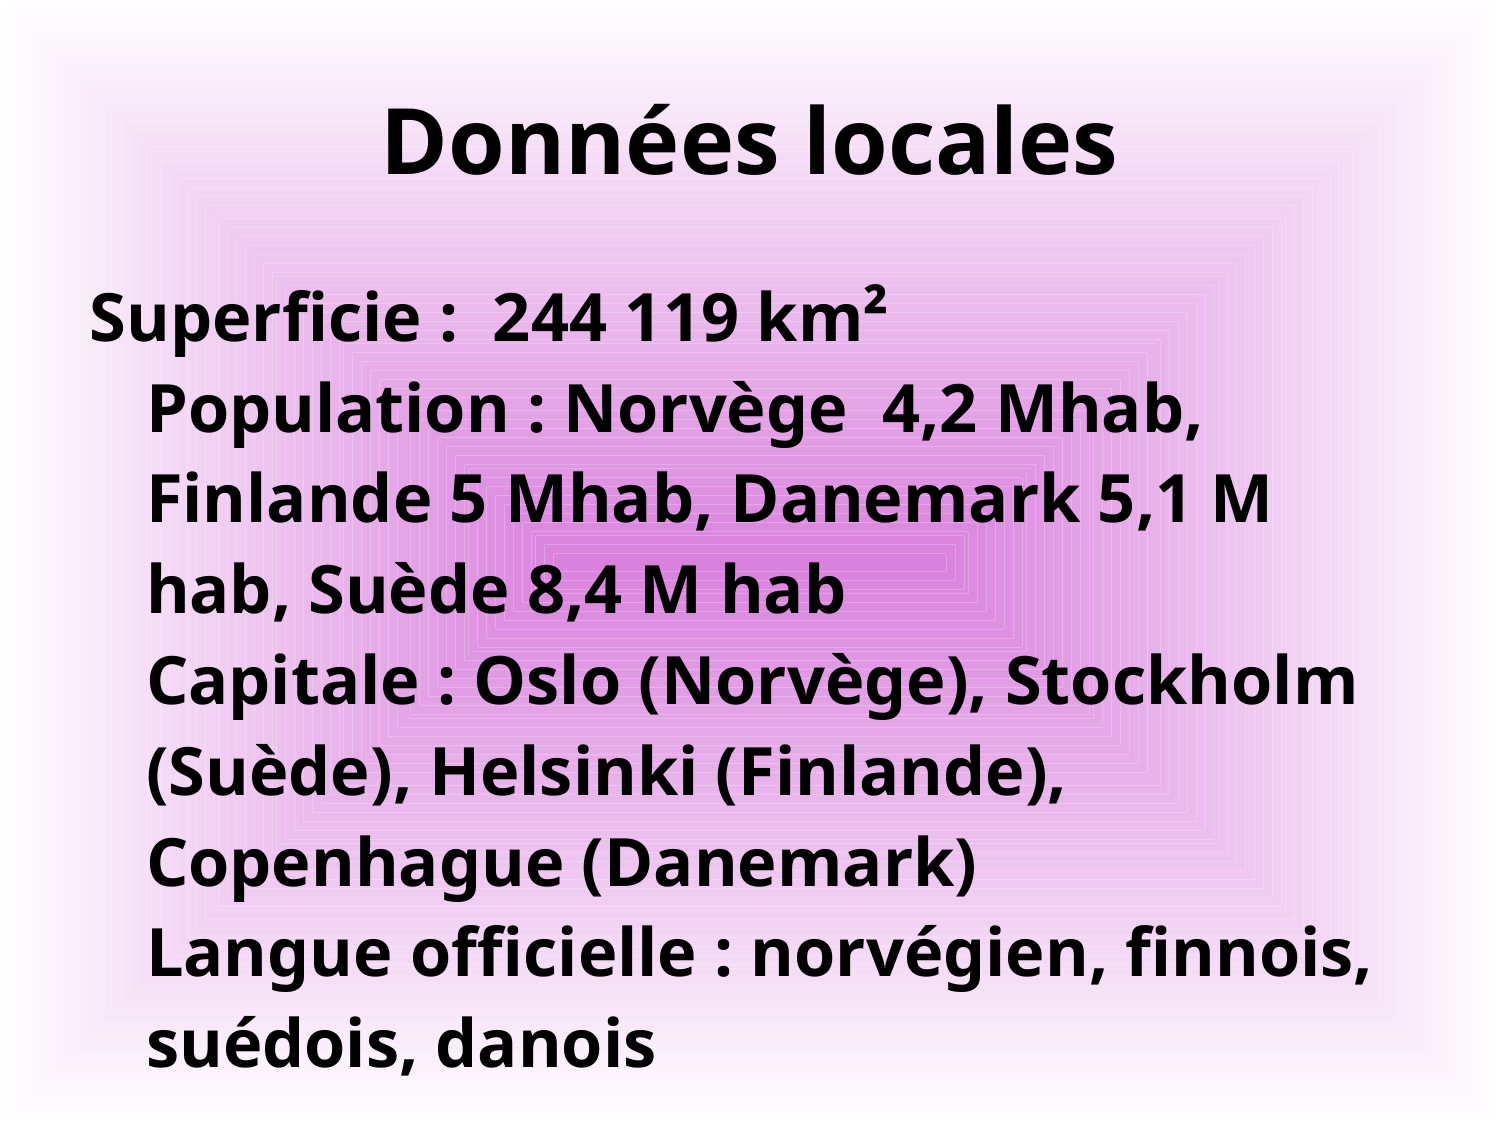

# Données locales
Superficie :  244 119 km²
Population : Norvège  4,2 Mhab, Finlande 5 Mhab, Danemark 5,1 M hab, Suède 8,4 M hab
Capitale : Oslo (Norvège), Stockholm (Suède), Helsinki (Finlande), Copenhague (Danemark)
Langue officielle : norvégien, finnois, suédois, danois